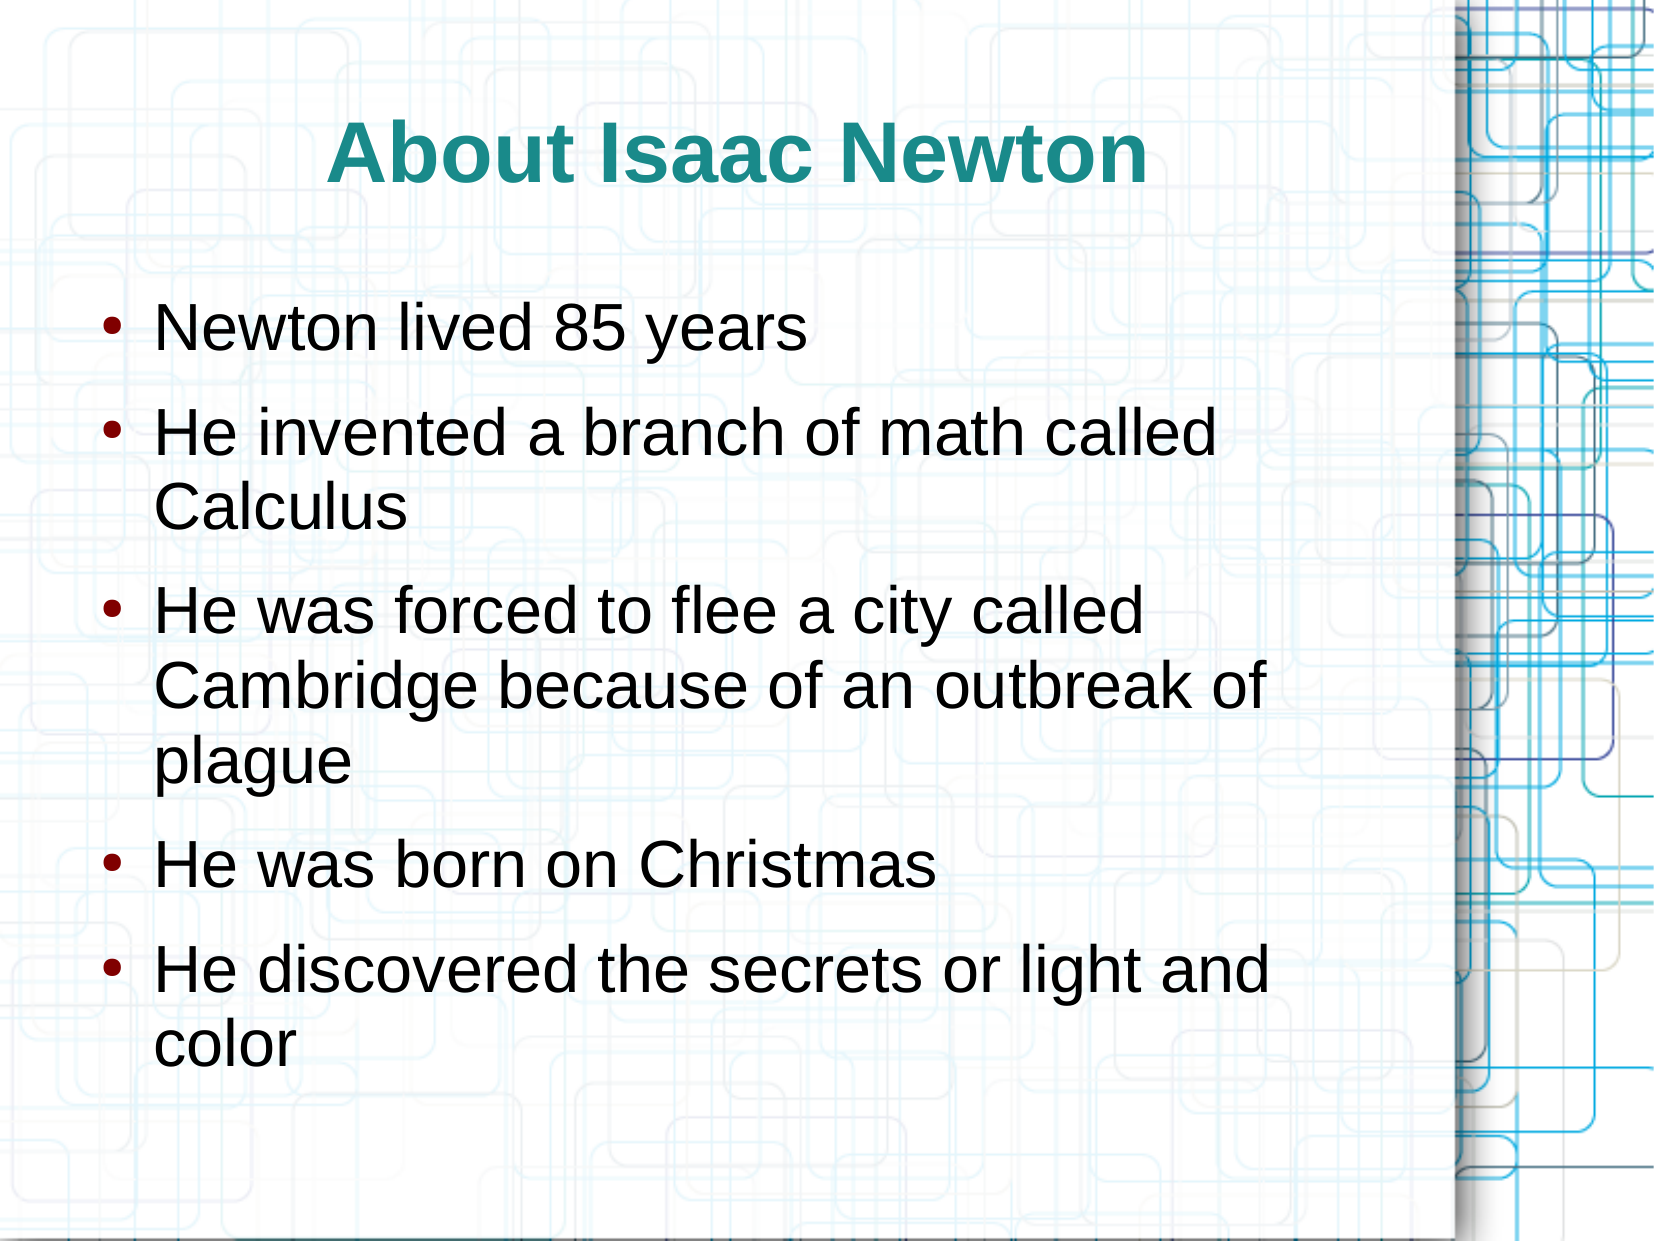

# About Isaac Newton
Newton lived 85 years
He invented a branch of math called Calculus
He was forced to flee a city called Cambridge because of an outbreak of plague
He was born on Christmas
He discovered the secrets or light and color